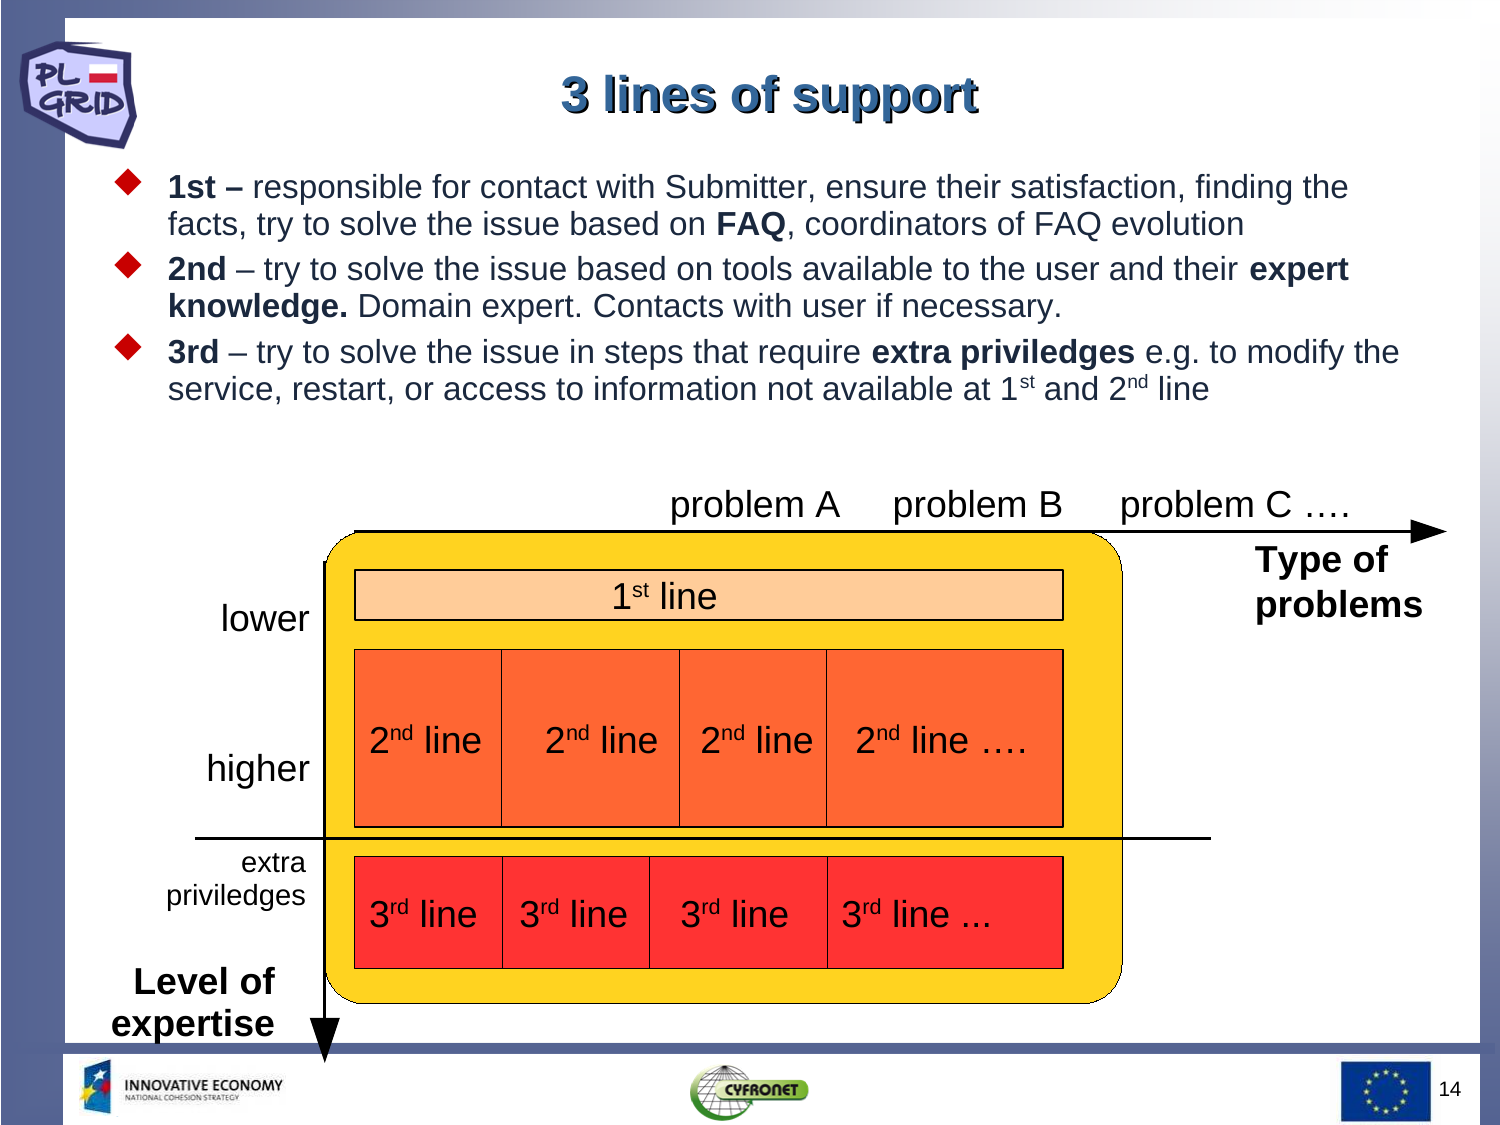

# 3 lines of support
1st – responsible for contact with Submitter, ensure their satisfaction, finding the facts, try to solve the issue based on FAQ, coordinators of FAQ evolution
2nd – try to solve the issue based on tools available to the user and their expert knowledge. Domain expert. Contacts with user if necessary.
3rd – try to solve the issue in steps that require extra priviledges e.g. to modify the service, restart, or access to information not available at 1st and 2nd line
problem A problem B	problem C ….
Type of
problems
 1st line
lower
2nd line 2nd line 2nd line 2nd line ….
higher
extra
priviledges
3rd line 3rd line 3rd line 3rd line ...
Level of
expertise
14